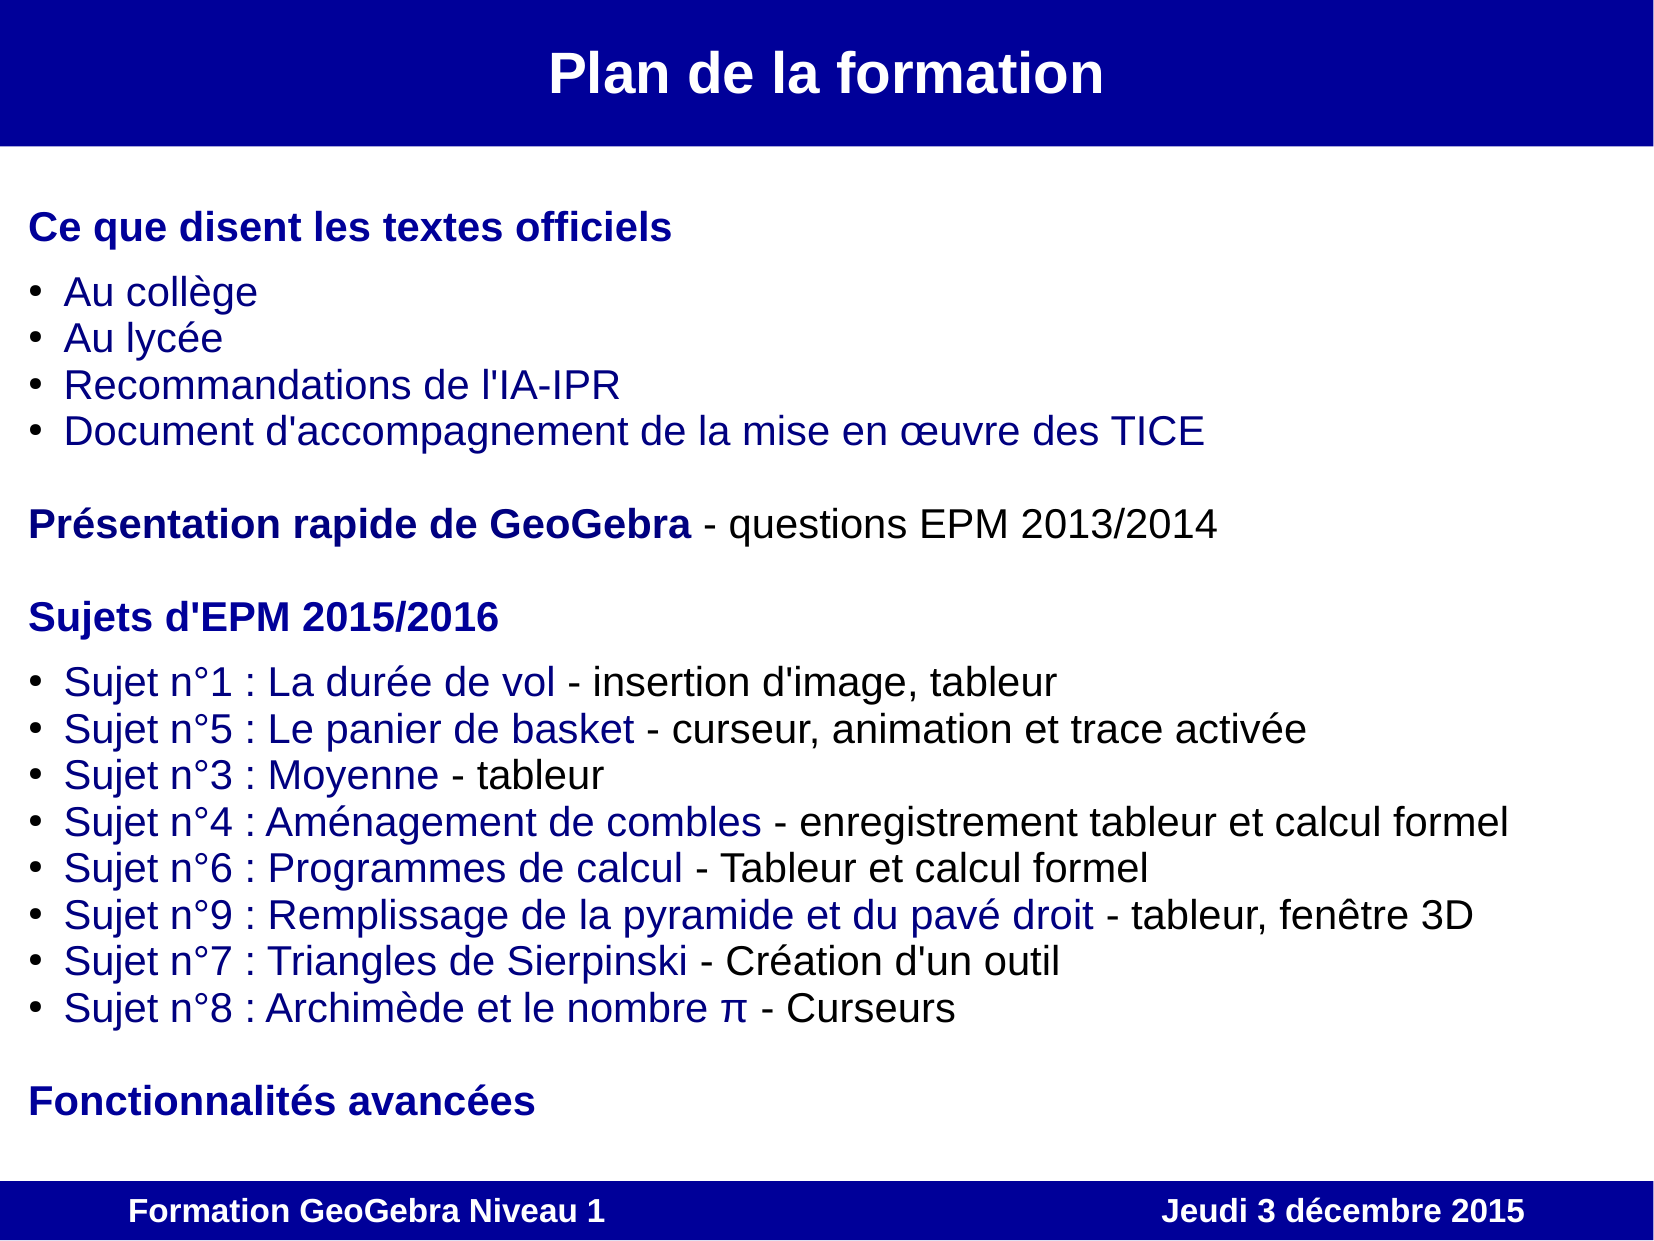

# Plan de la formation
Ce que disent les textes officiels
Au collège
Au lycée
Recommandations de l'IA-IPR
Document d'accompagnement de la mise en œuvre des TICE
Présentation rapide de GeoGebra - questions EPM 2013/2014
Sujets d'EPM 2015/2016
Sujet n°1 : La durée de vol - insertion d'image, tableur
Sujet n°5 : Le panier de basket - curseur, animation et trace activée
Sujet n°3 : Moyenne - tableur
Sujet n°4 : Aménagement de combles - enregistrement tableur et calcul formel
Sujet n°6 : Programmes de calcul - Tableur et calcul formel
Sujet n°9 : Remplissage de la pyramide et du pavé droit - tableur, fenêtre 3D
Sujet n°7 : Triangles de Sierpinski - Création d'un outil
Sujet n°8 : Archimède et le nombre π - Curseurs
Fonctionnalités avancées
Formation GeoGebra Niveau 1								Jeudi 3 décembre 2015